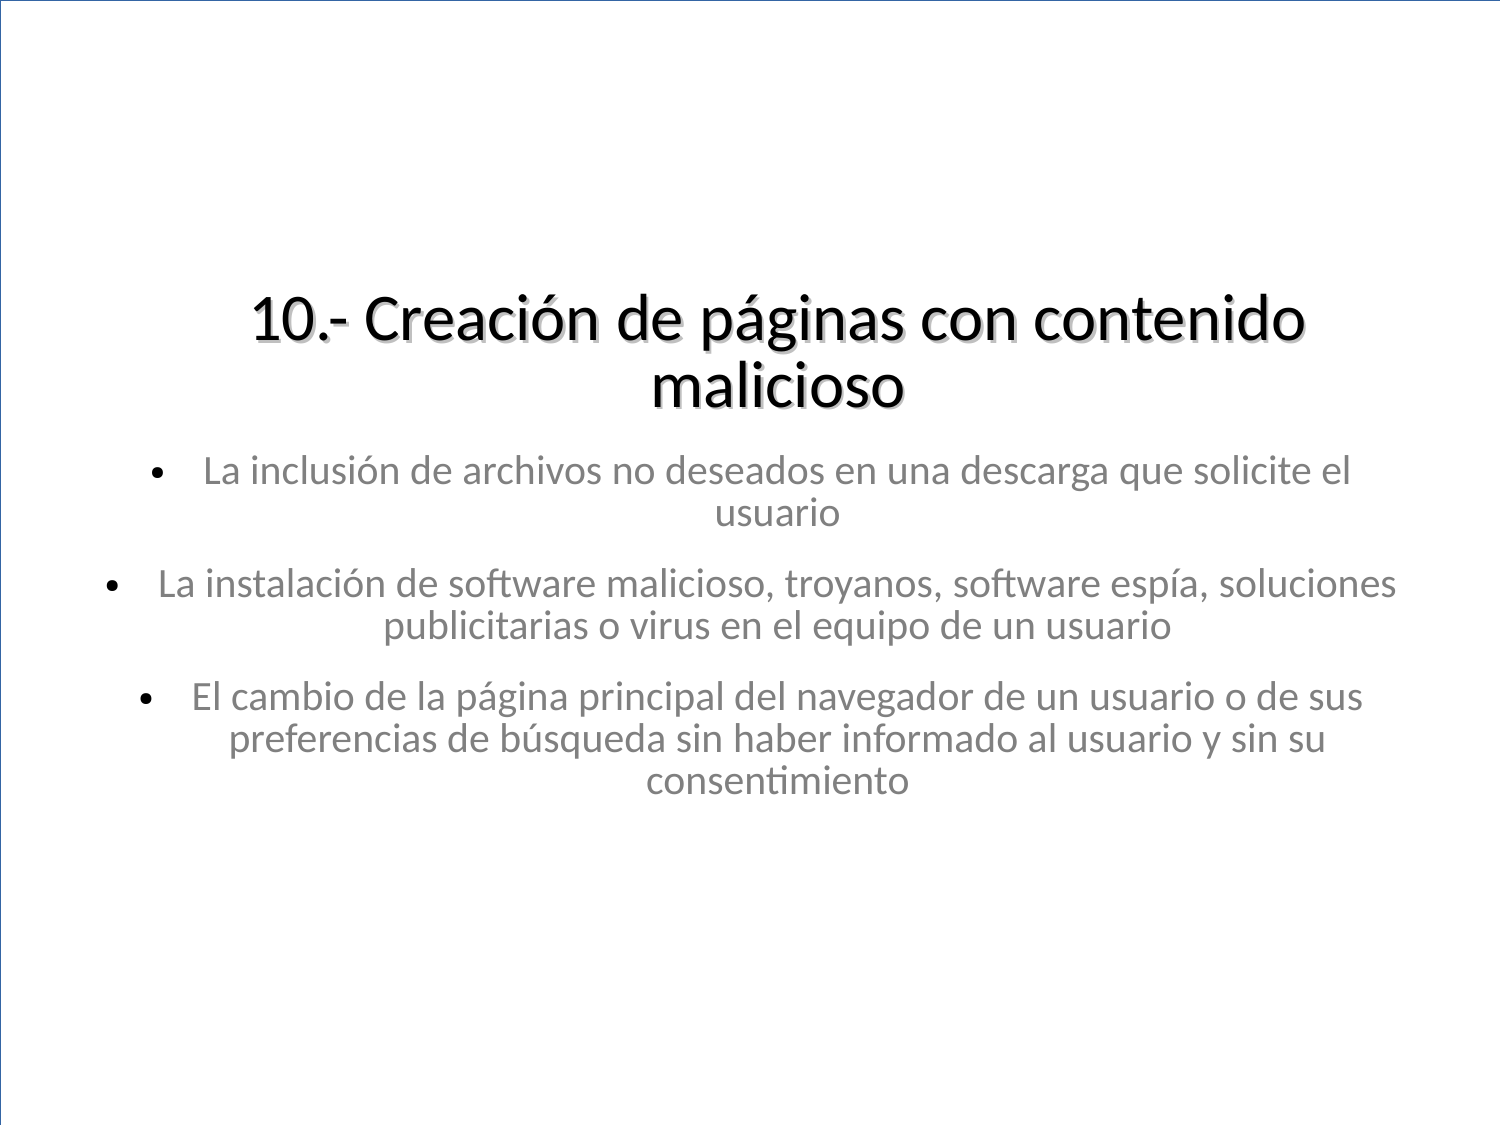

# 10.- Creación de páginas con contenido malicioso
La inclusión de archivos no deseados en una descarga que solicite el usuario
La instalación de software malicioso, troyanos, software espía, soluciones publicitarias o virus en el equipo de un usuario
El cambio de la página principal del navegador de un usuario o de sus preferencias de búsqueda sin haber informado al usuario y sin su consentimiento